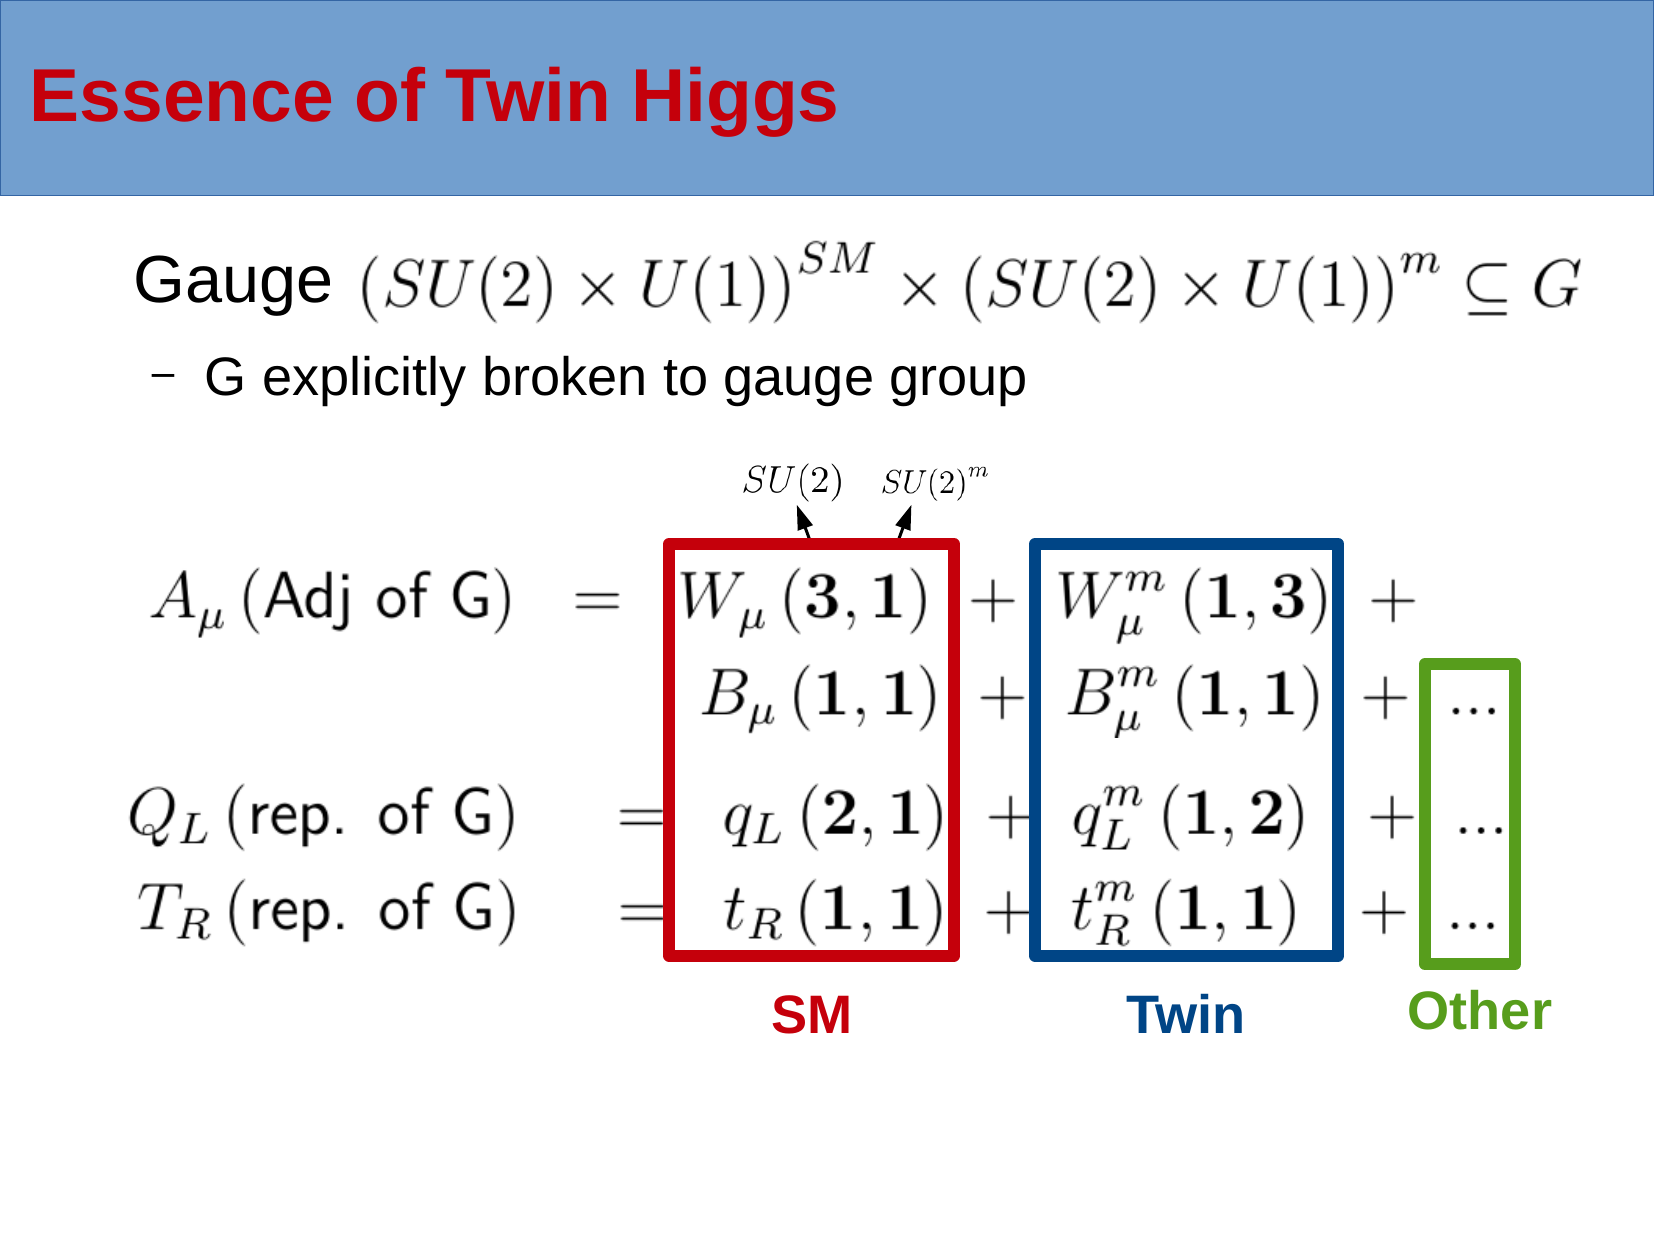

# Essence of Twin Higgs
Gauge
G explicitly broken to gauge group
Other
Twin
SM